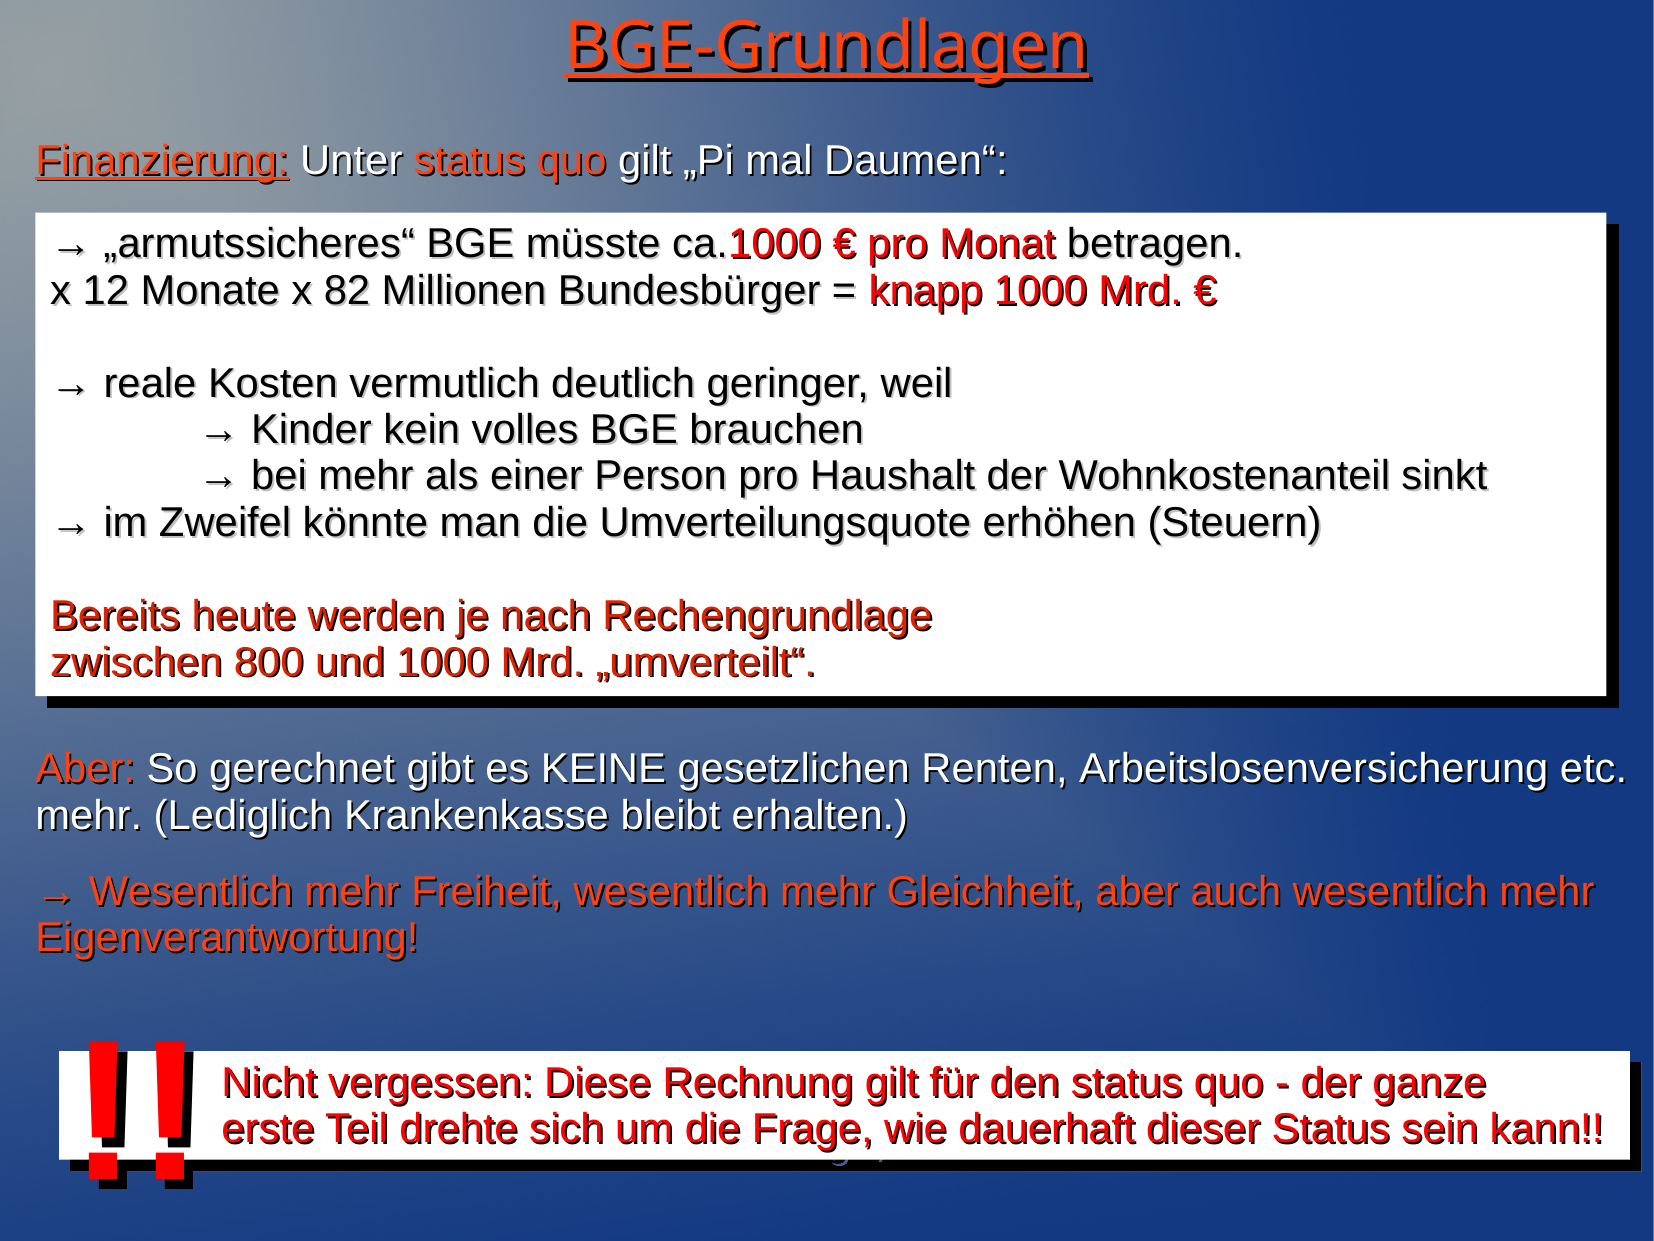

# BGE-Grundlagen
Finanzierung: Unter status quo gilt „Pi mal Daumen“:
Aber: So gerechnet gibt es KEINE gesetzlichen Renten, Arbeitslosenversicherung etc. mehr. (Lediglich Krankenkasse bleibt erhalten.)
→ Wesentlich mehr Freiheit, wesentlich mehr Gleichheit, aber auch wesentlich mehr Eigenverantwortung!
→ „armutssicheres“ BGE müsste ca.1000 € pro Monat betragen.
x 12 Monate x 82 Millionen Bundesbürger = knapp 1000 Mrd. €
→ reale Kosten vermutlich deutlich geringer, weil
 		→ Kinder kein volles BGE brauchen
		→ bei mehr als einer Person pro Haushalt der Wohnkostenanteil sinkt
→ im Zweifel könnte man die Umverteilungsquote erhöhen (Steuern)
Bereits heute werden je nach Rechengrundlage
zwischen 800 und 1000 Mrd. „umverteilt“.
!!
		Nicht vergessen: Diese Rechnung gilt für den status quo - der ganze 			erste Teil drehte sich um die Frage, wie dauerhaft dieser Status sein kann!!